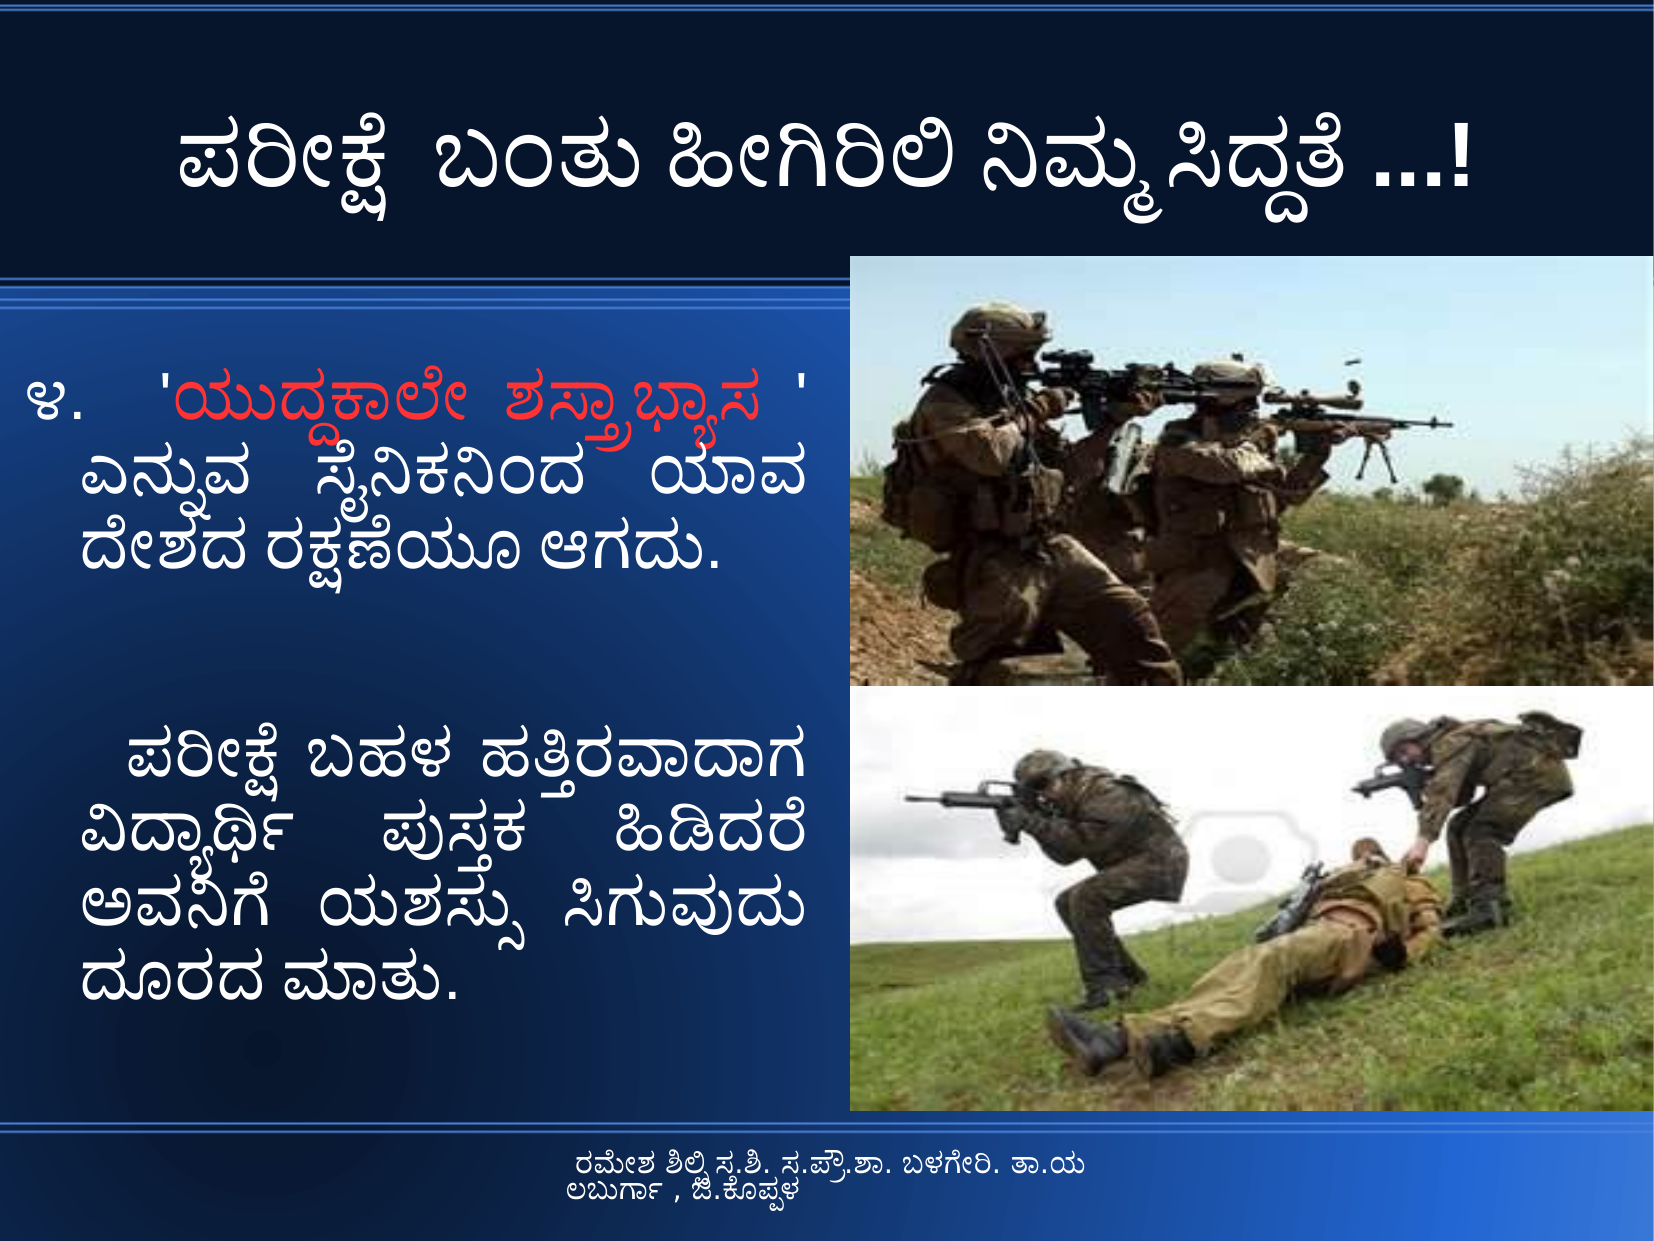

# ಪರೀಕ್ಷೆ ಬಂತು ಹೀಗಿರಿಲಿ ನಿಮ್ಮ ಸಿದ್ದತೆ ...!
೪. 'ಯುದ್ದಕಾಲೇ ಶಸ್ತ್ರಾಭ್ಯಾಸ ' ಎನ್ನುವ ಸೈನಿಕನಿಂದ ಯಾವ ದೇಶದ ರಕ್ಷಣೆಯೂ ಆಗದು.
 ಪರೀಕ್ಷೆ ಬಹಳ ಹತ್ತಿರವಾದಾಗ ವಿದ್ಯಾರ್ಥಿ ಪುಸ್ತಕ ಹಿಡಿದರೆ ಅವನಿಗೆ ಯಶಸ್ಸು ಸಿಗುವುದು ದೂರದ ಮಾತು.
 ರಮೇಶ ಶಿಲ್ಪಿ ಸ.ಶಿ. ಸ.ಪ್ರೌ.ಶಾ. ಬಳಗೇರಿ. ತಾ.ಯಲಬುರ್ಗಾ , ಜಿ.ಕೊಪ್ಪಳ